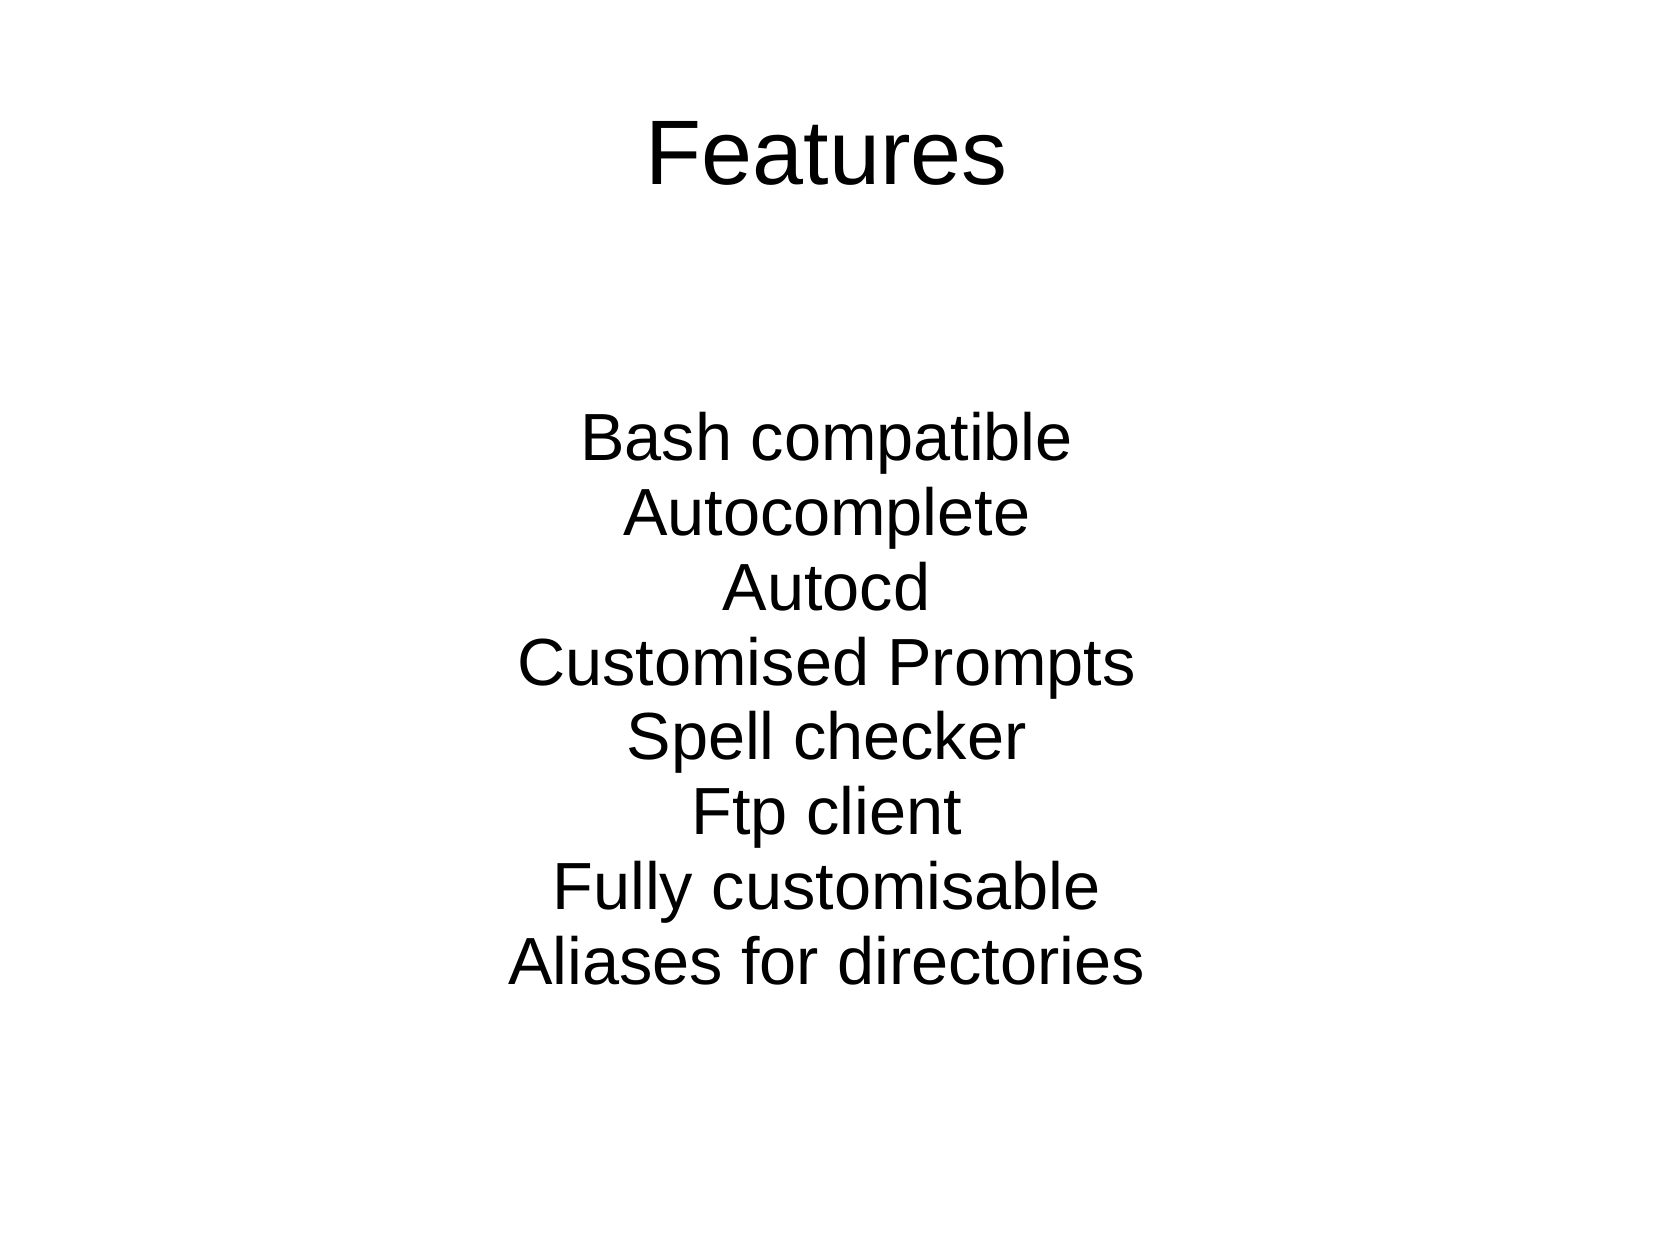

# Features
Bash compatible
Autocomplete
Autocd
Customised Prompts
Spell checker
Ftp client
Fully customisable
Aliases for directories